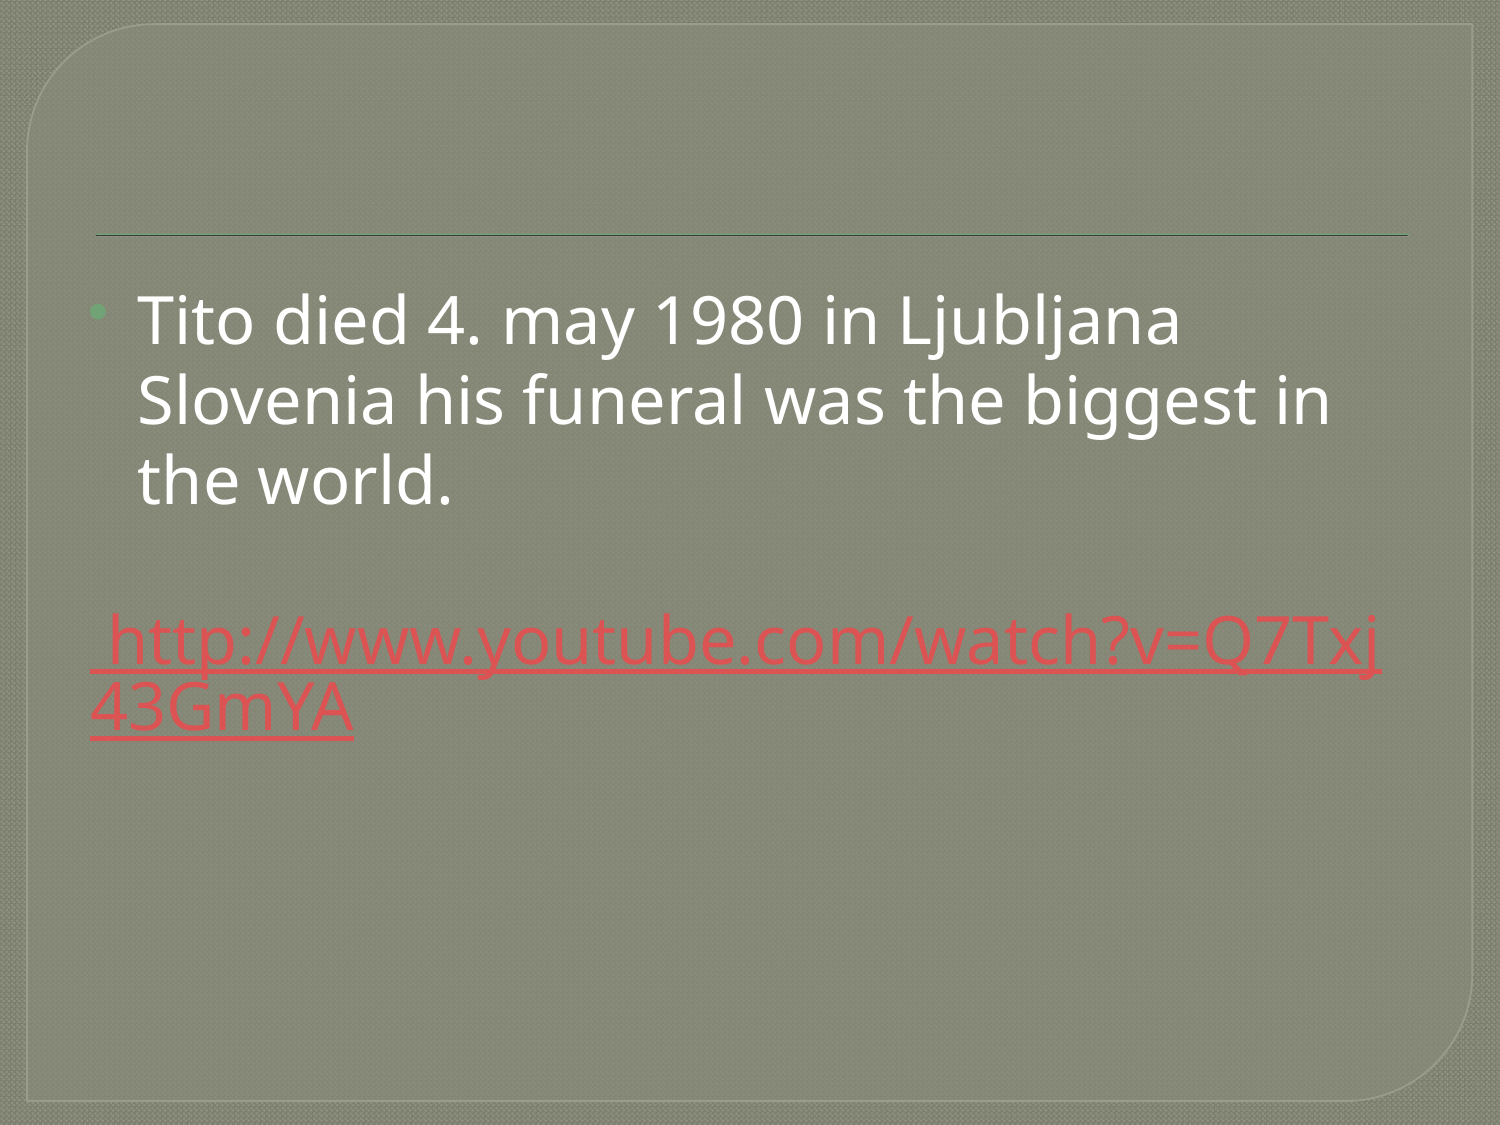

#
Tito died 4. may 1980 in Ljubljana Slovenia his funeral was the biggest in the world.
 http://www.youtube.com/watch?v=Q7Txj43GmYA